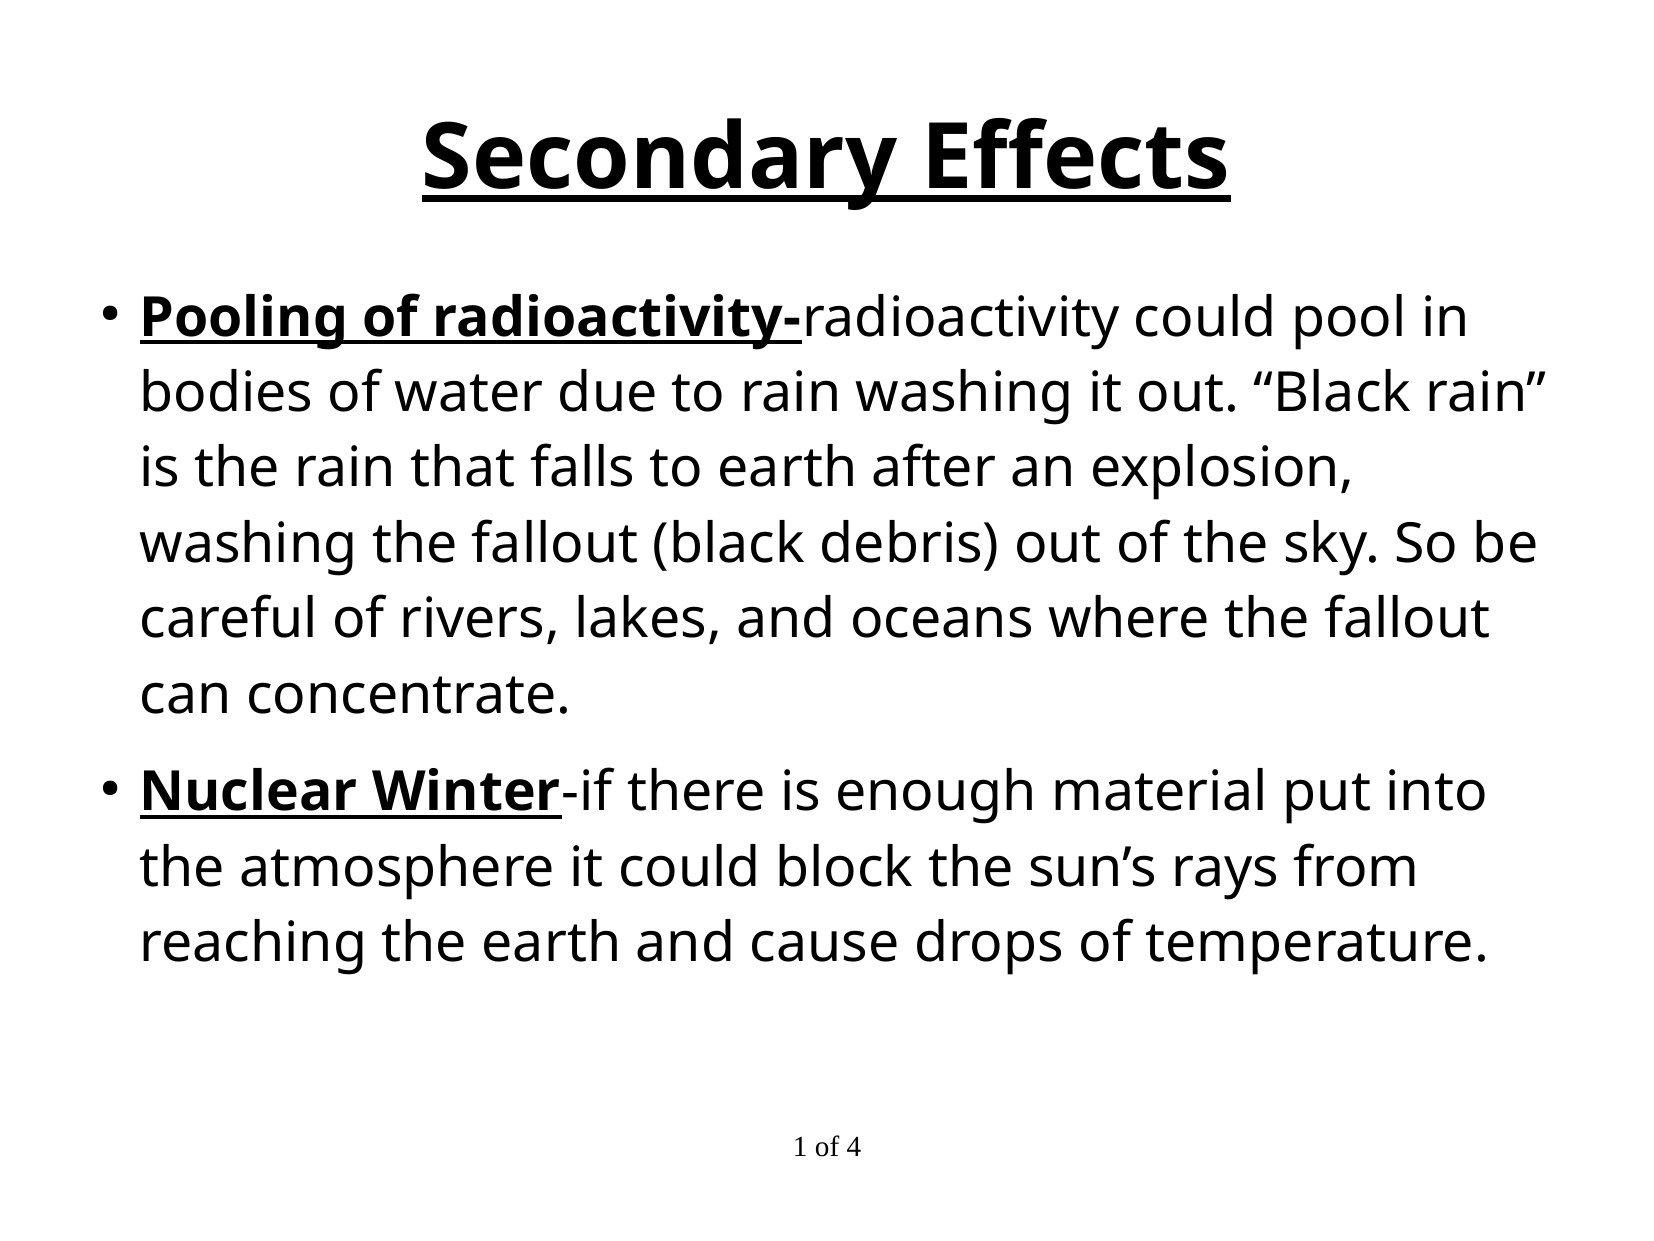

# Secondary Effects
Pooling of radioactivity-radioactivity could pool in bodies of water due to rain washing it out. “Black rain” is the rain that falls to earth after an explosion, washing the fallout (black debris) out of the sky. So be careful of rivers, lakes, and oceans where the fallout can concentrate.
Nuclear Winter-if there is enough material put into the atmosphere it could block the sun’s rays from reaching the earth and cause drops of temperature.
1 of 4